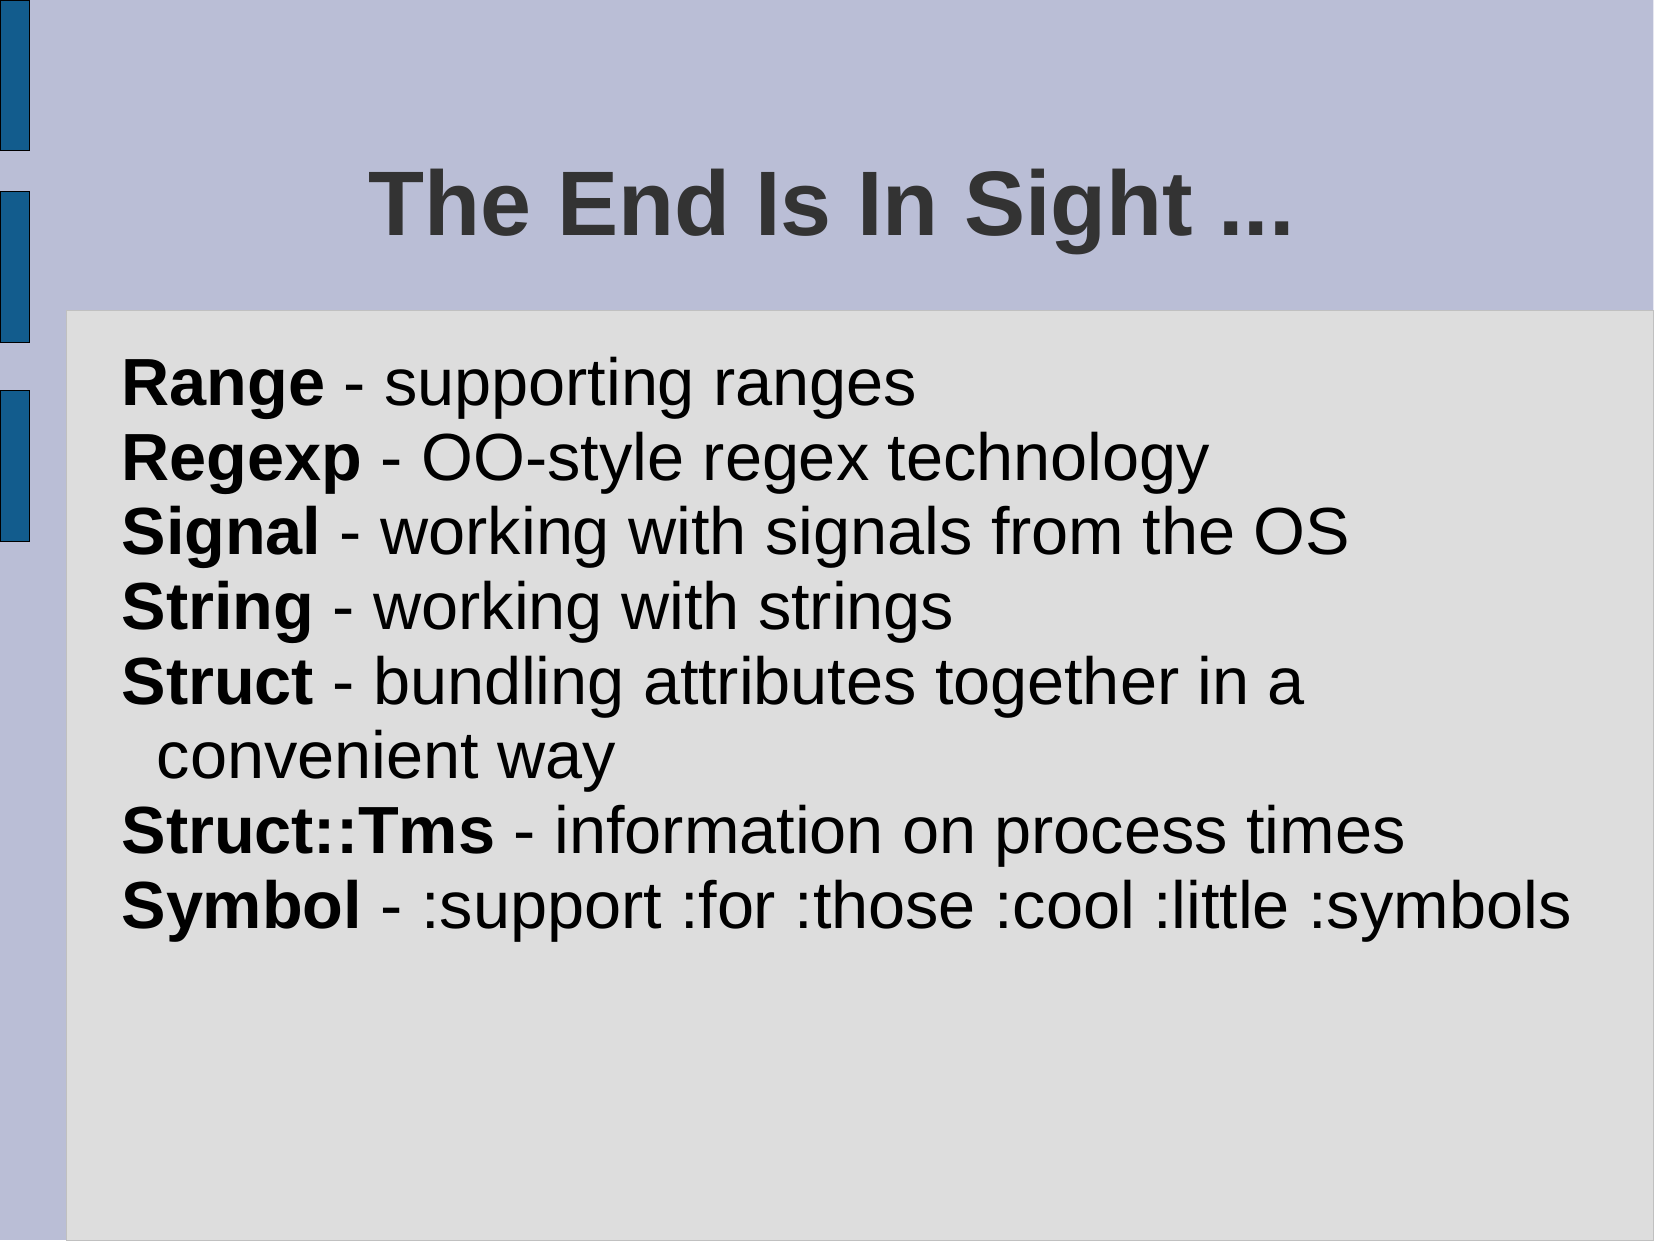

# The End Is In Sight ...
Range - supporting ranges
Regexp - OO-style regex technology
Signal - working with signals from the OS
String - working with strings
Struct - bundling attributes together in a convenient way
Struct::Tms - information on process times
Symbol - :support :for :those :cool :little :symbols